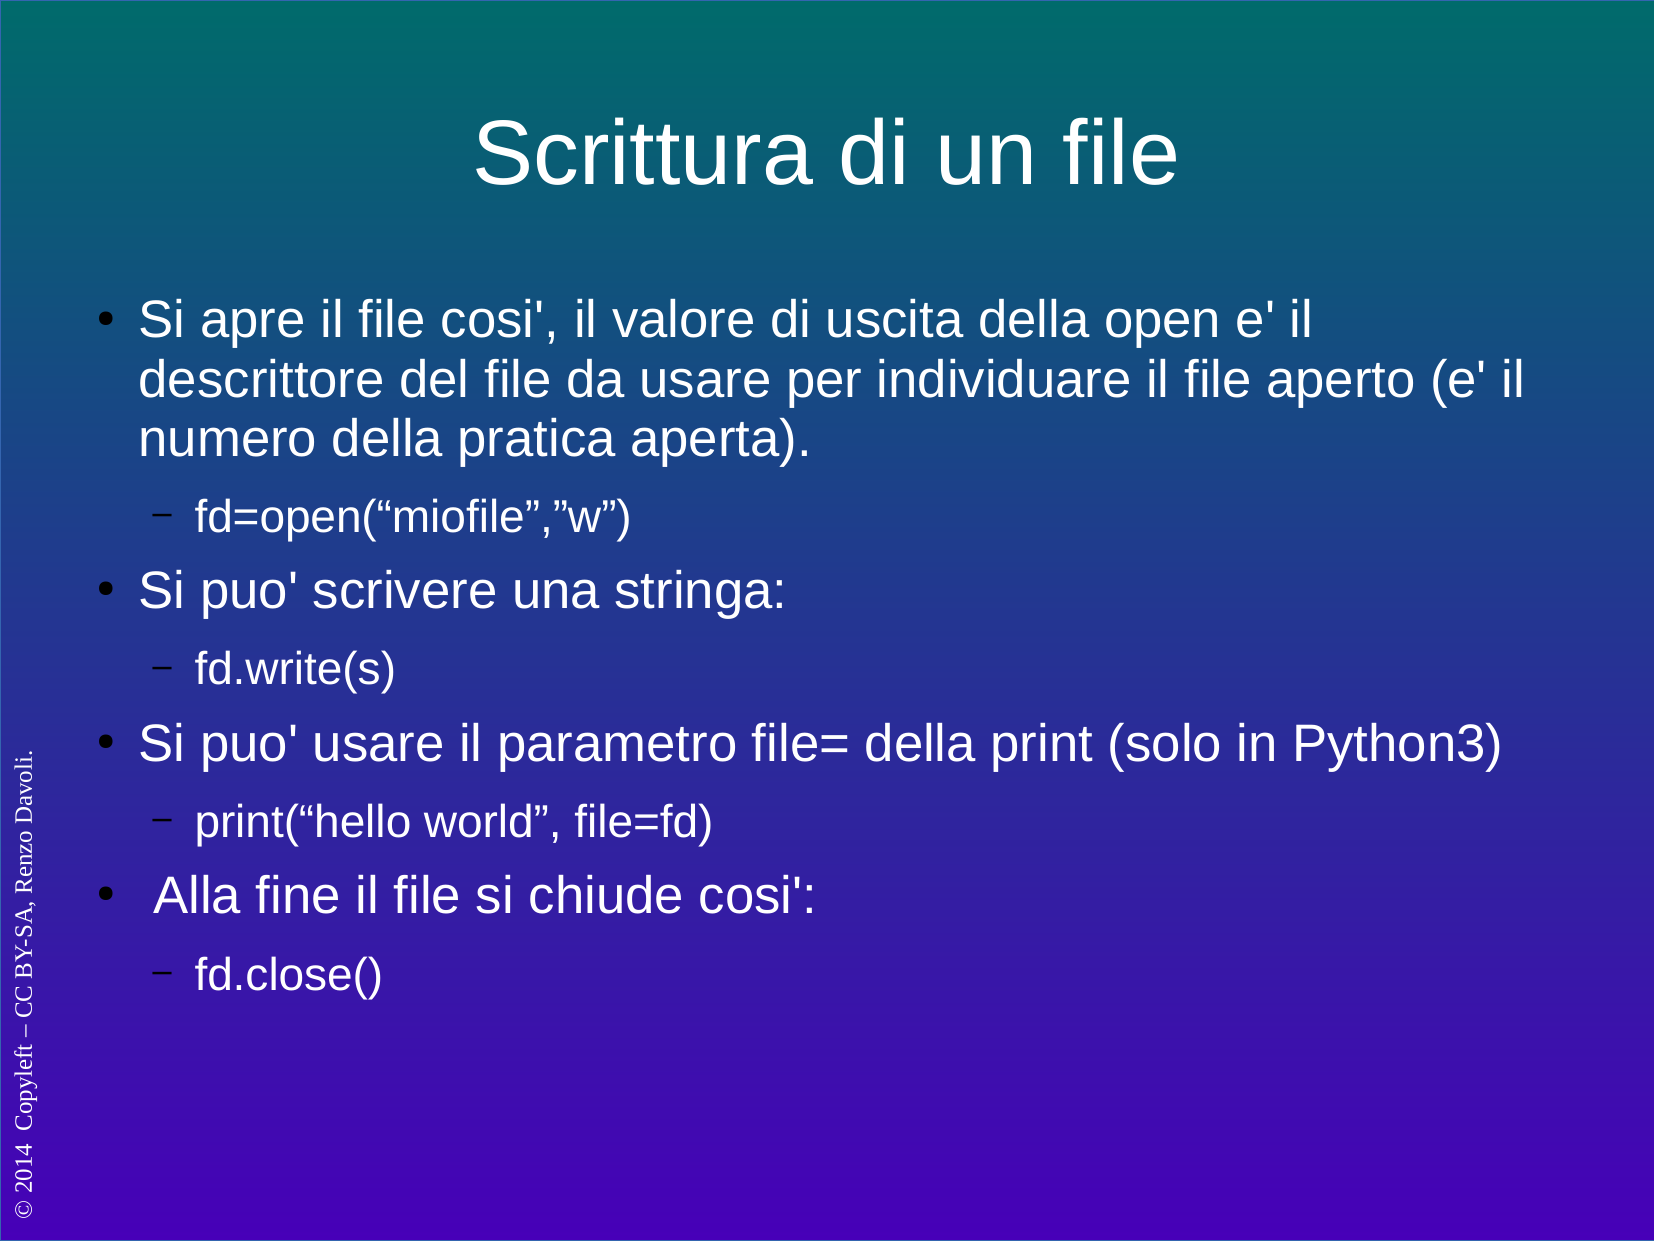

# Scrittura di un file
Si apre il file cosi', il valore di uscita della open e' il descrittore del file da usare per individuare il file aperto (e' il numero della pratica aperta).
fd=open(“miofile”,”w”)
Si puo' scrivere una stringa:
fd.write(s)
Si puo' usare il parametro file= della print (solo in Python3)
print(“hello world”, file=fd)
 Alla fine il file si chiude cosi':
fd.close()